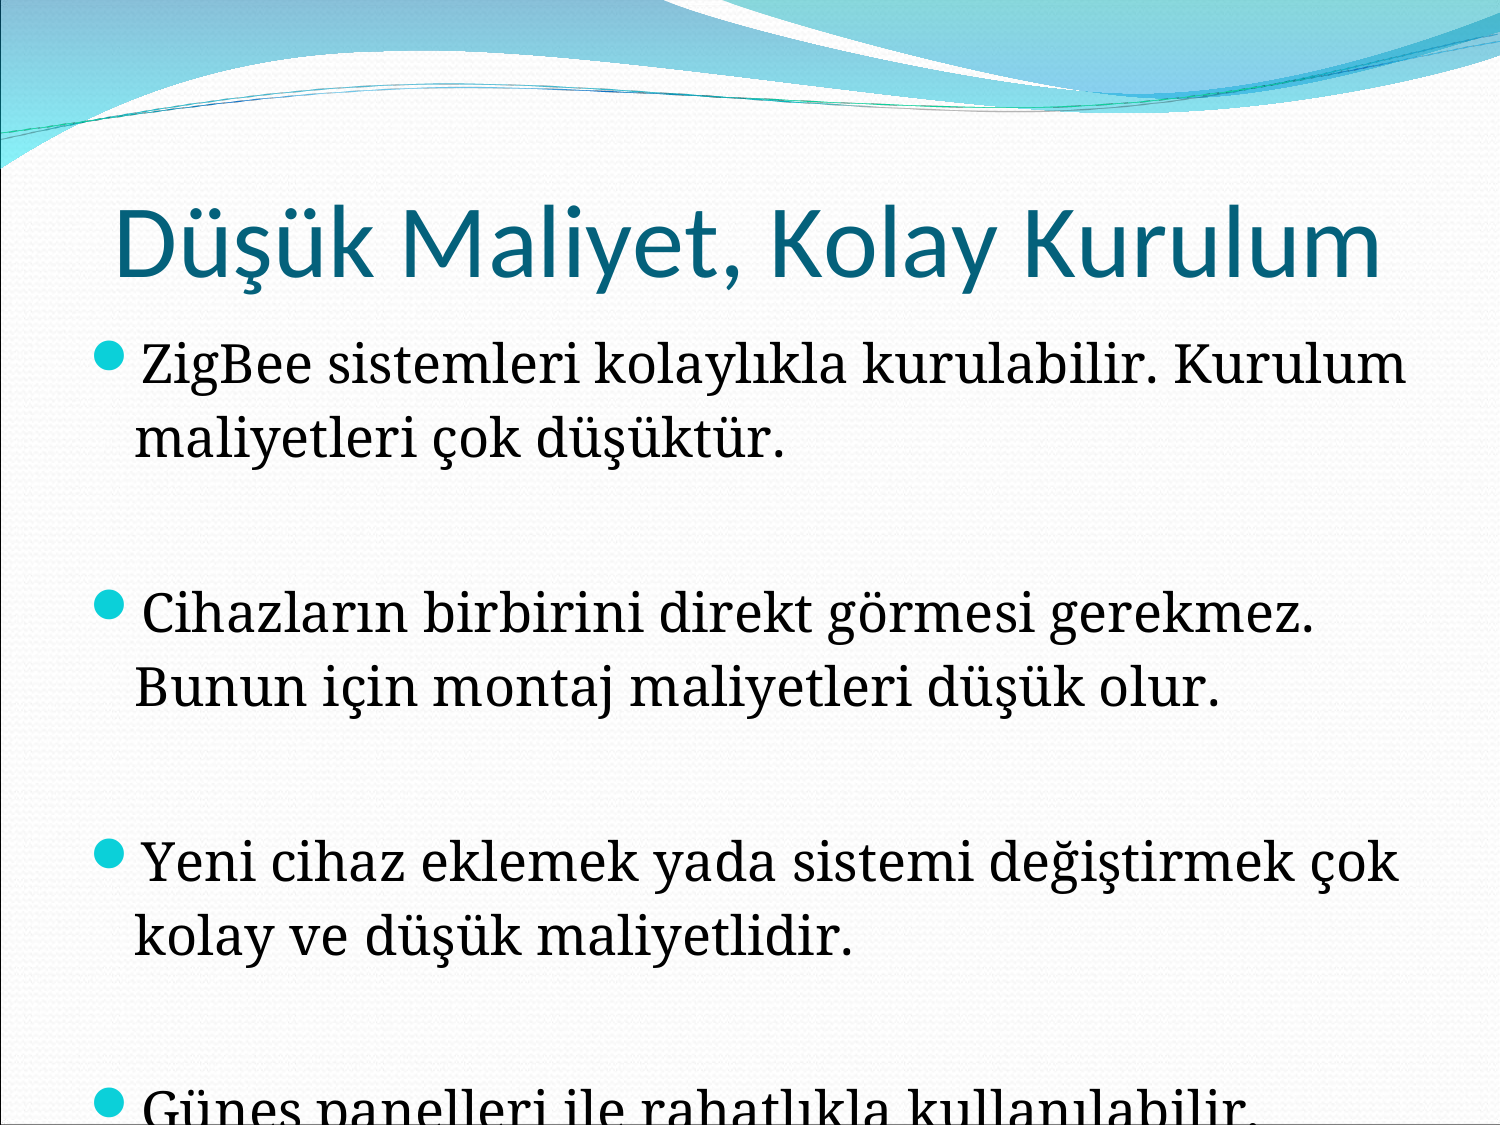

# Düşük Maliyet, Kolay Kurulum
ZigBee sistemleri kolaylıkla kurulabilir. Kurulum maliyetleri çok düşüktür.
Cihazların birbirini direkt görmesi gerekmez. Bunun için montaj maliyetleri düşük olur.
Yeni cihaz eklemek yada sistemi değiştirmek çok kolay ve düşük maliyetlidir.
Güneş panelleri ile rahatlıkla kullanılabilir.